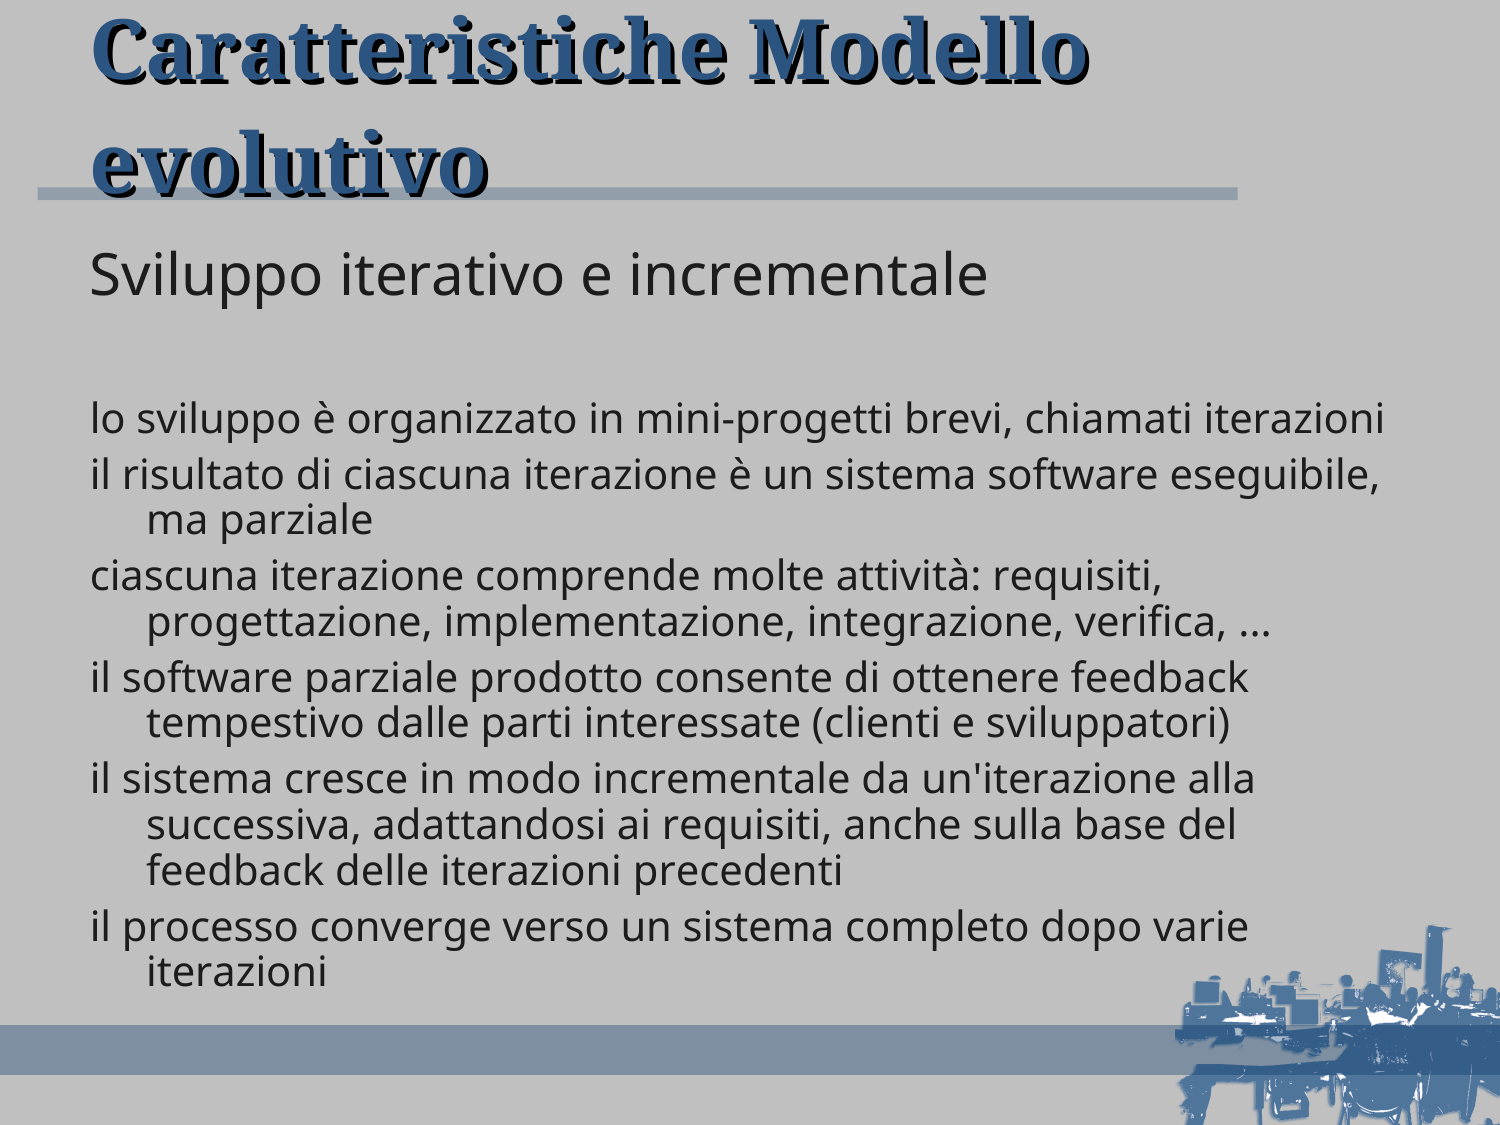

# Caratteristiche Modello evolutivo
Sviluppo iterativo e incrementale
lo sviluppo è organizzato in mini-progetti brevi, chiamati iterazioni
il risultato di ciascuna iterazione è un sistema software eseguibile, ma parziale
ciascuna iterazione comprende molte attività: requisiti, progettazione, implementazione, integrazione, verifica, ...
il software parziale prodotto consente di ottenere feedback tempestivo dalle parti interessate (clienti e sviluppatori)
il sistema cresce in modo incrementale da un'iterazione alla successiva, adattandosi ai requisiti, anche sulla base del feedback delle iterazioni precedenti
il processo converge verso un sistema completo dopo varie iterazioni